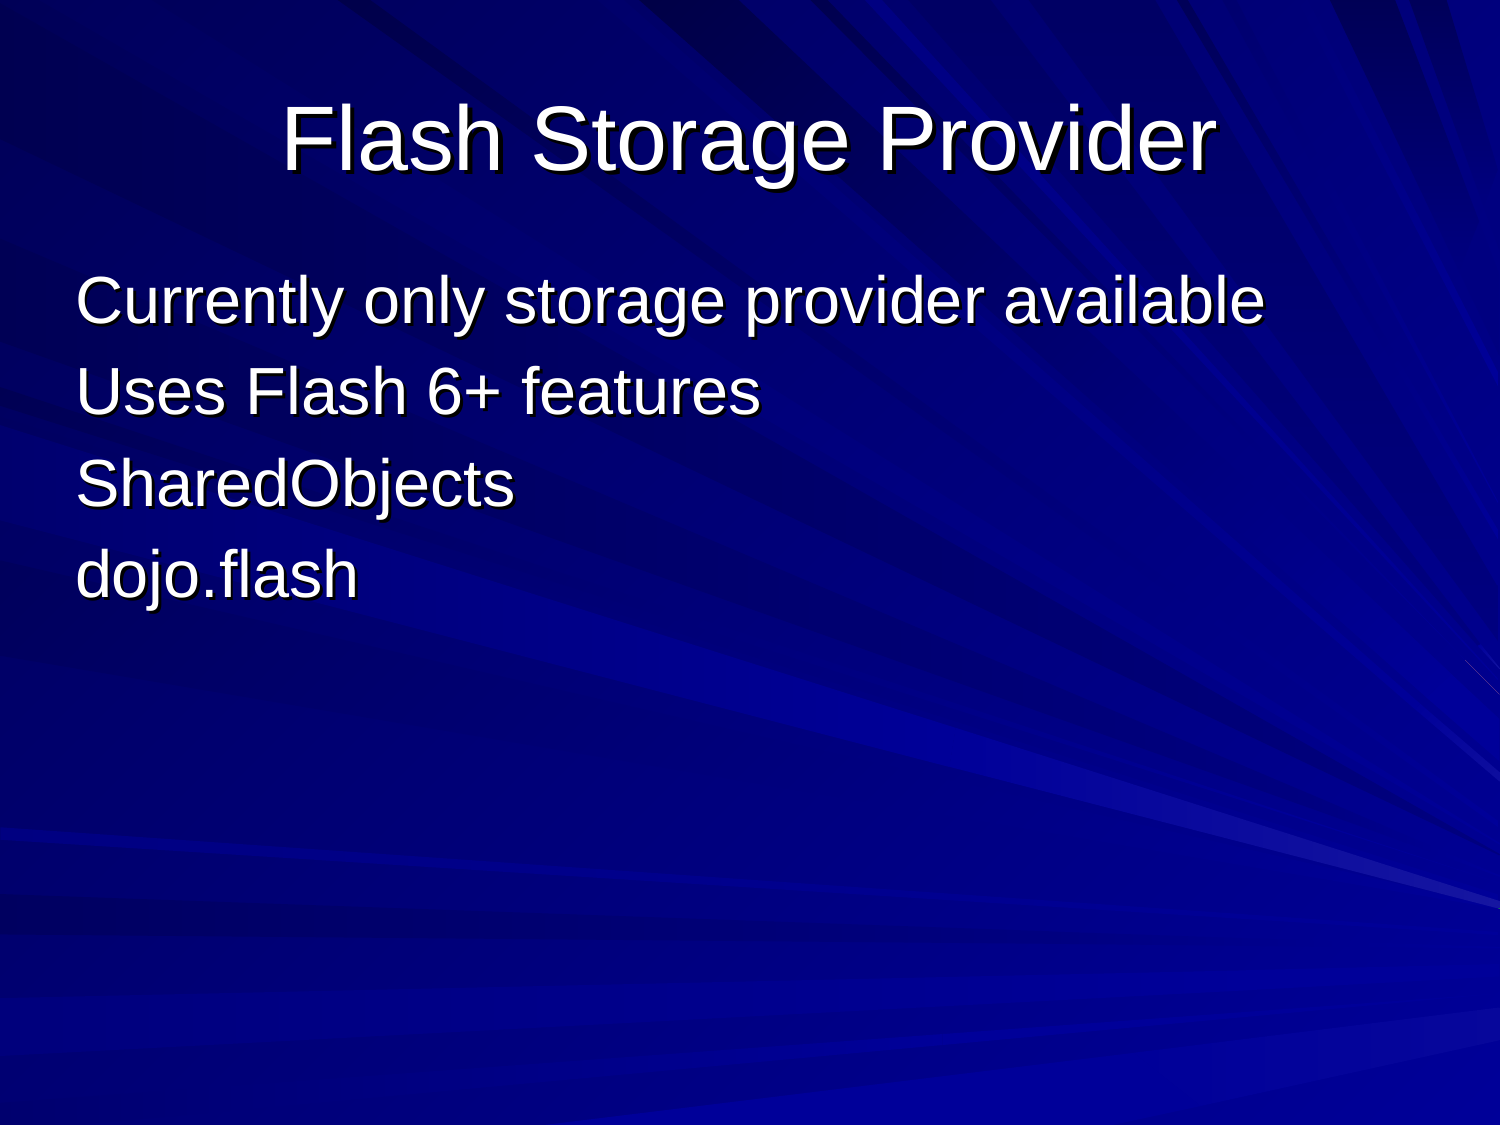

# Flash Storage Provider
Currently only storage provider available
Uses Flash 6+ features
SharedObjects
dojo.flash